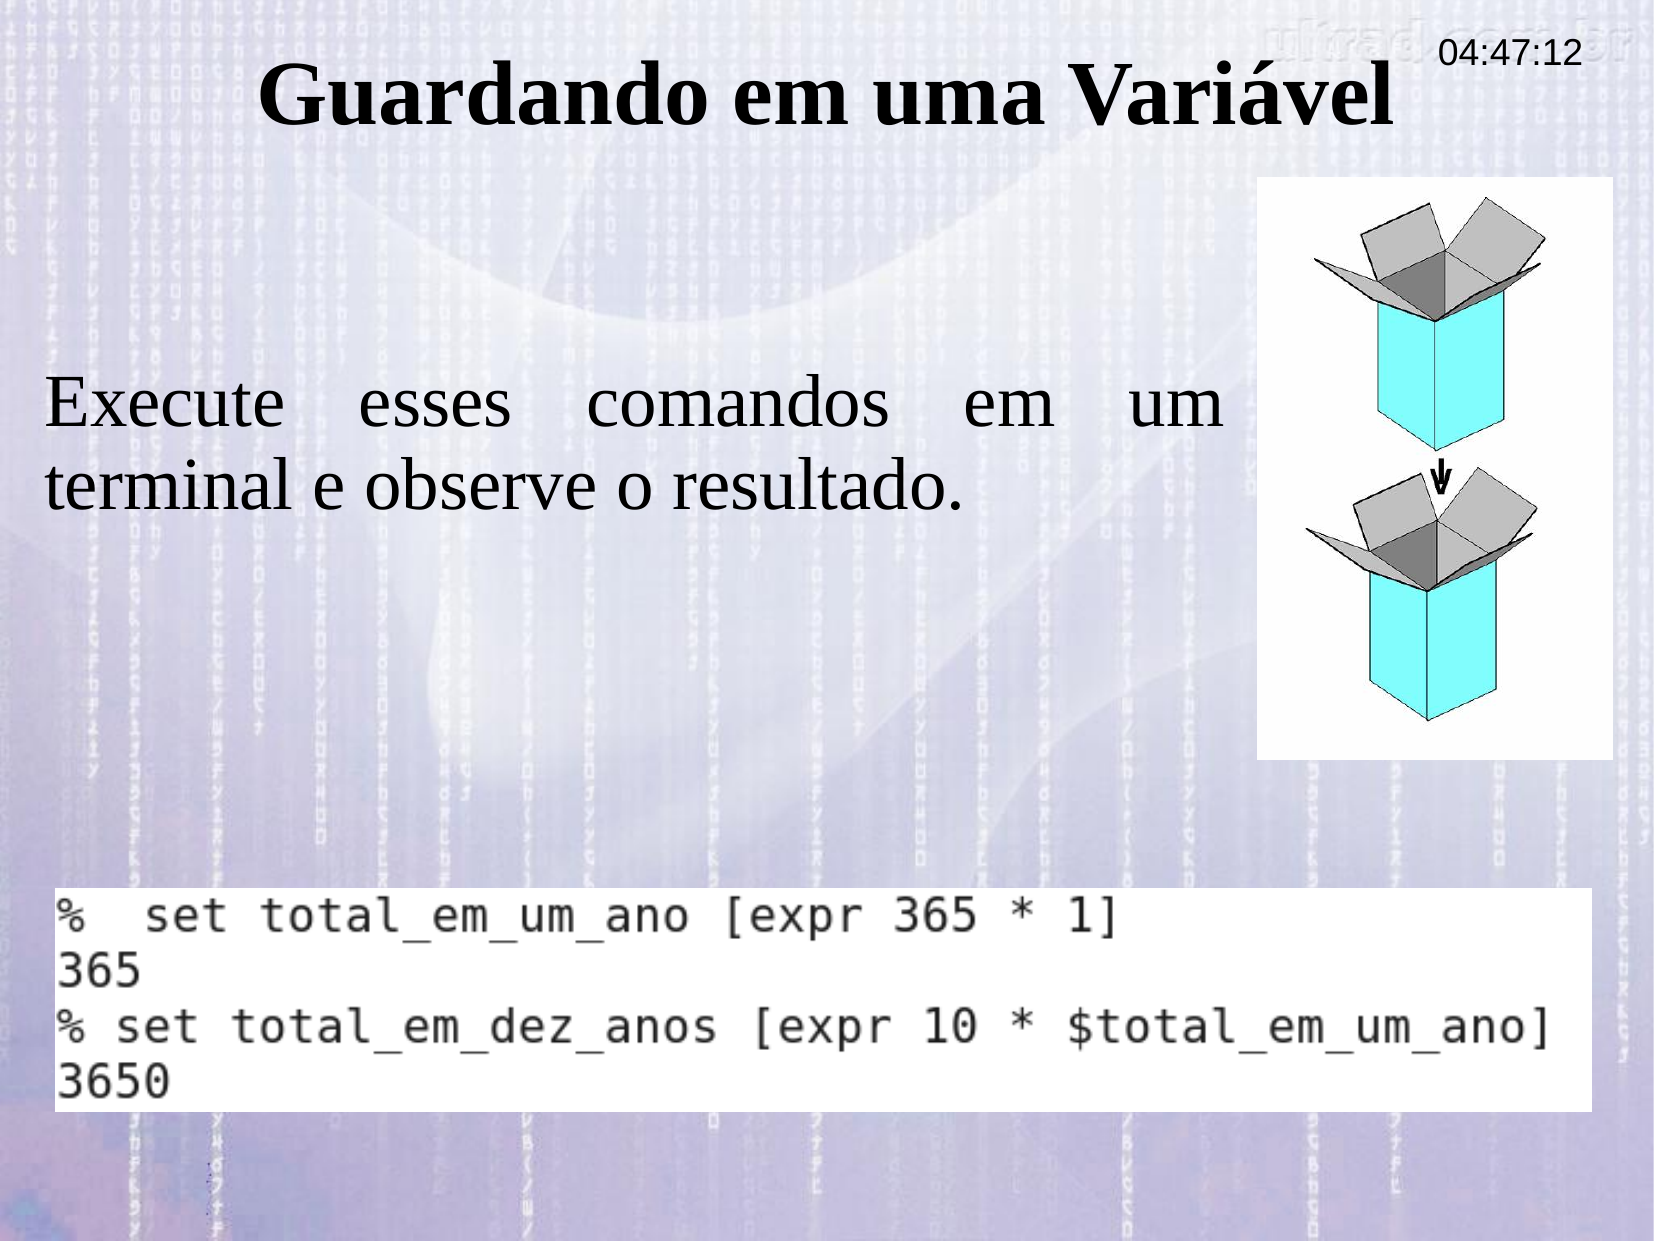

02:09:47
Guardando em uma Variável
Execute esses comandos em um terminal e observe o resultado.